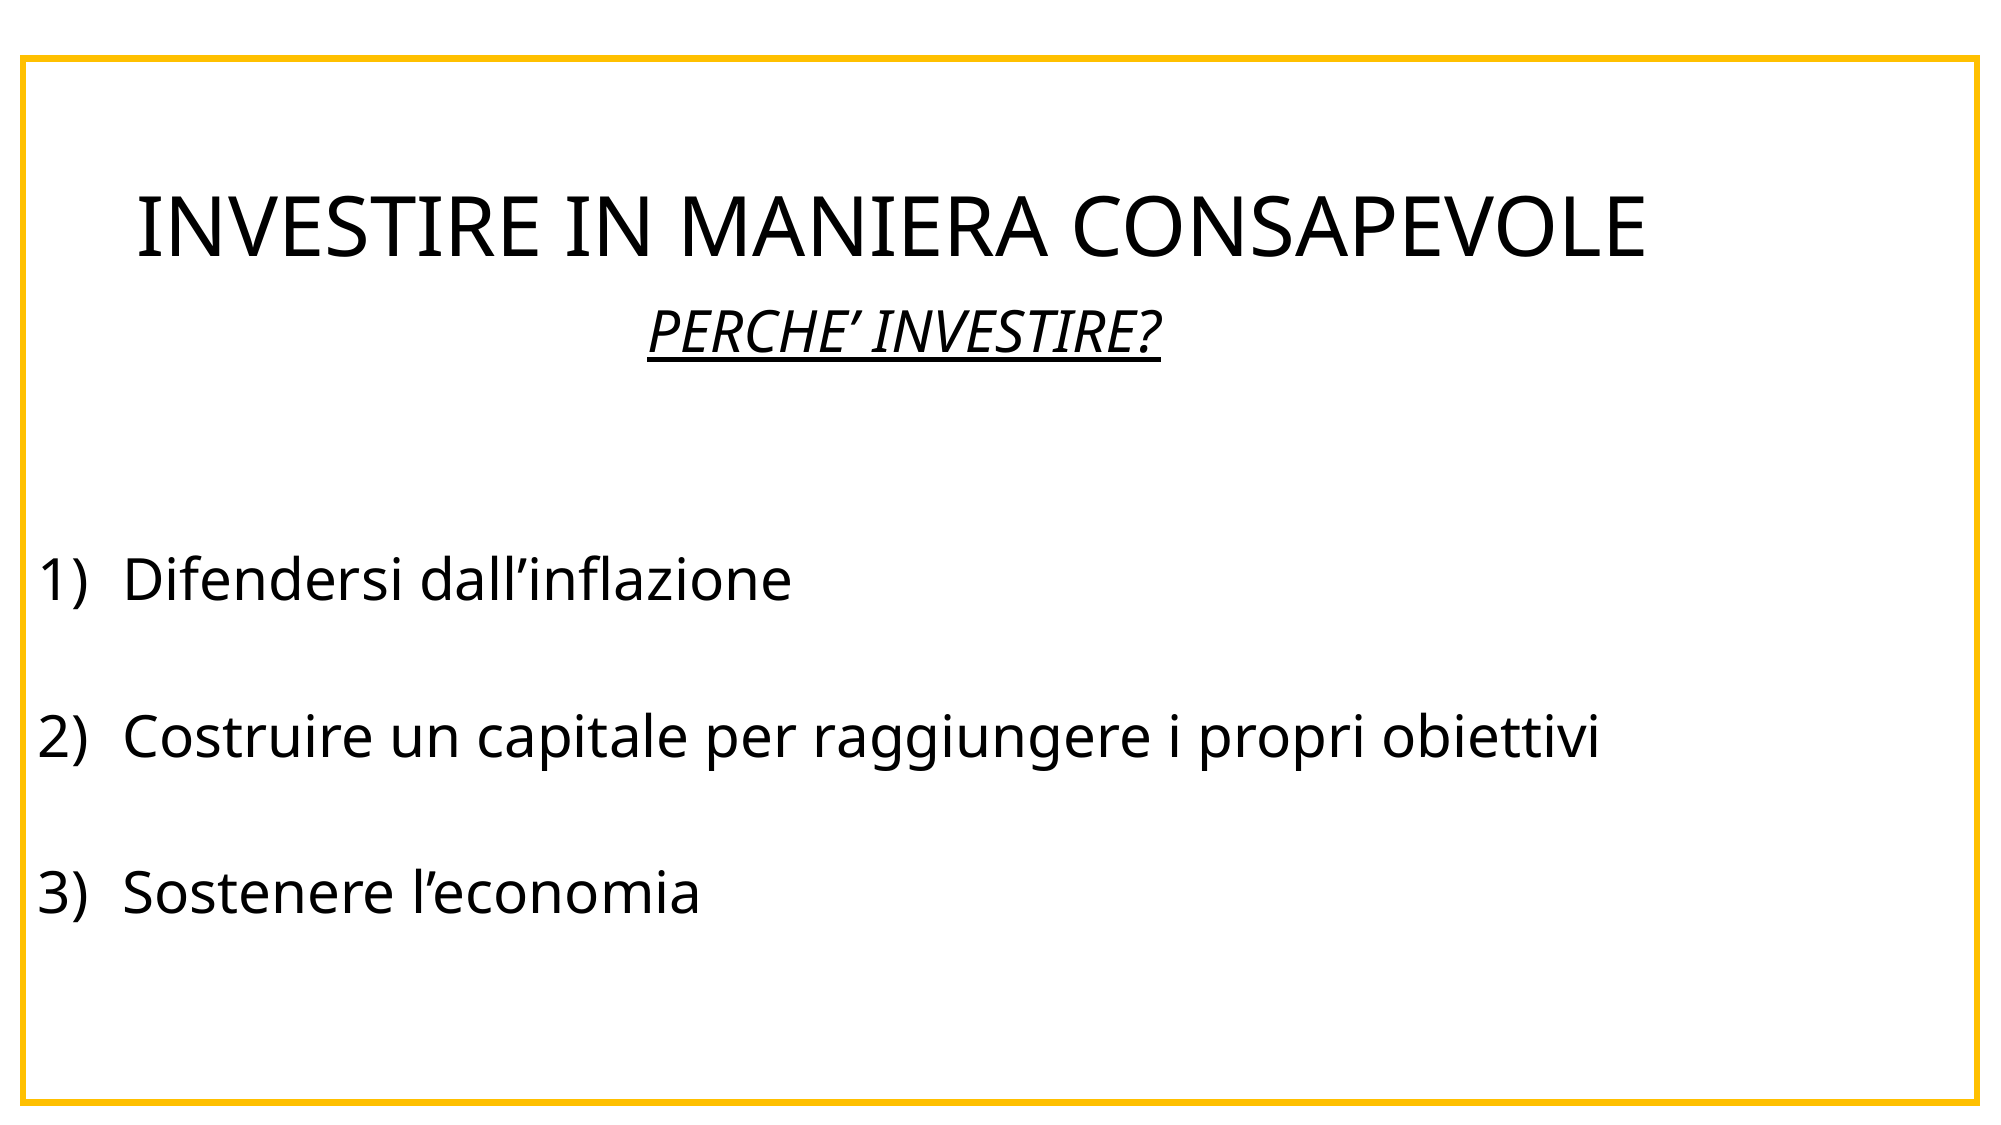

INVESTIRE IN MANIERA CONSAPEVOLE
PERCHE’ INVESTIRE?
Difendersi dall’inflazione
Costruire un capitale per raggiungere i propri obiettivi
Sostenere l’economia